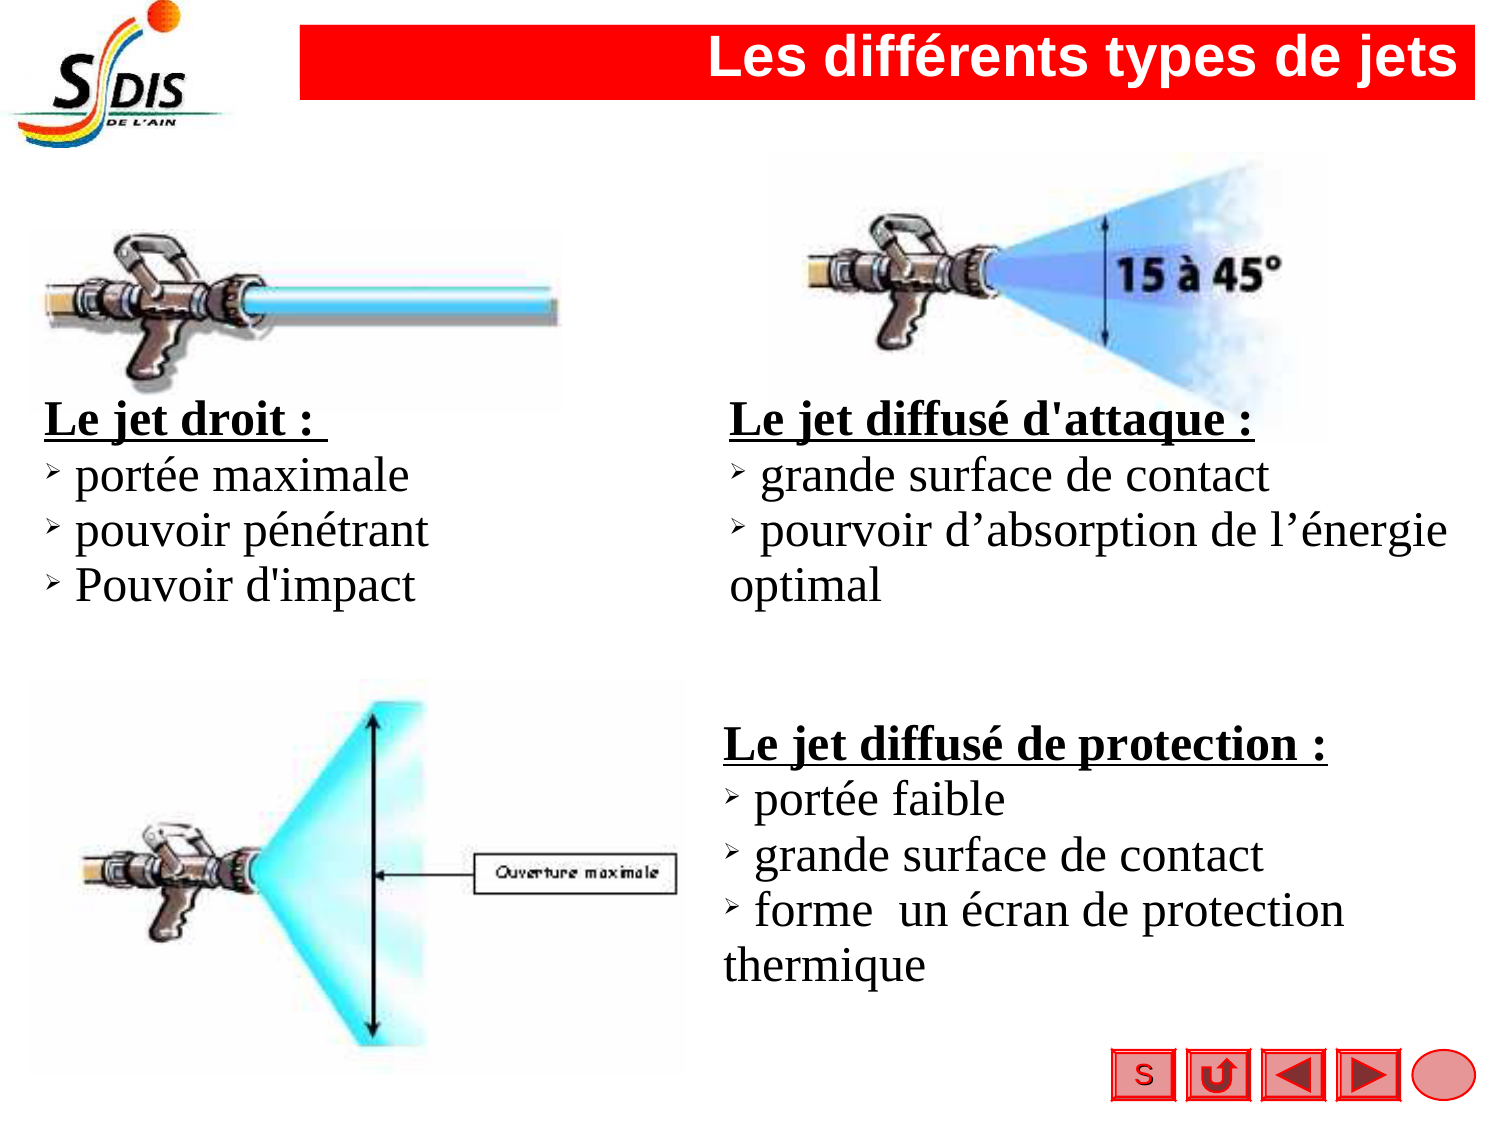

Les différents types de jets
Le jet droit :
 portée maximale
 pouvoir pénétrant
 Pouvoir d'impact
Le jet diffusé d'attaque :
 grande surface de contact
 pourvoir d’absorption de l’énergie optimal
Le jet diffusé de protection :
 portée faible
 grande surface de contact
 forme un écran de protection thermique